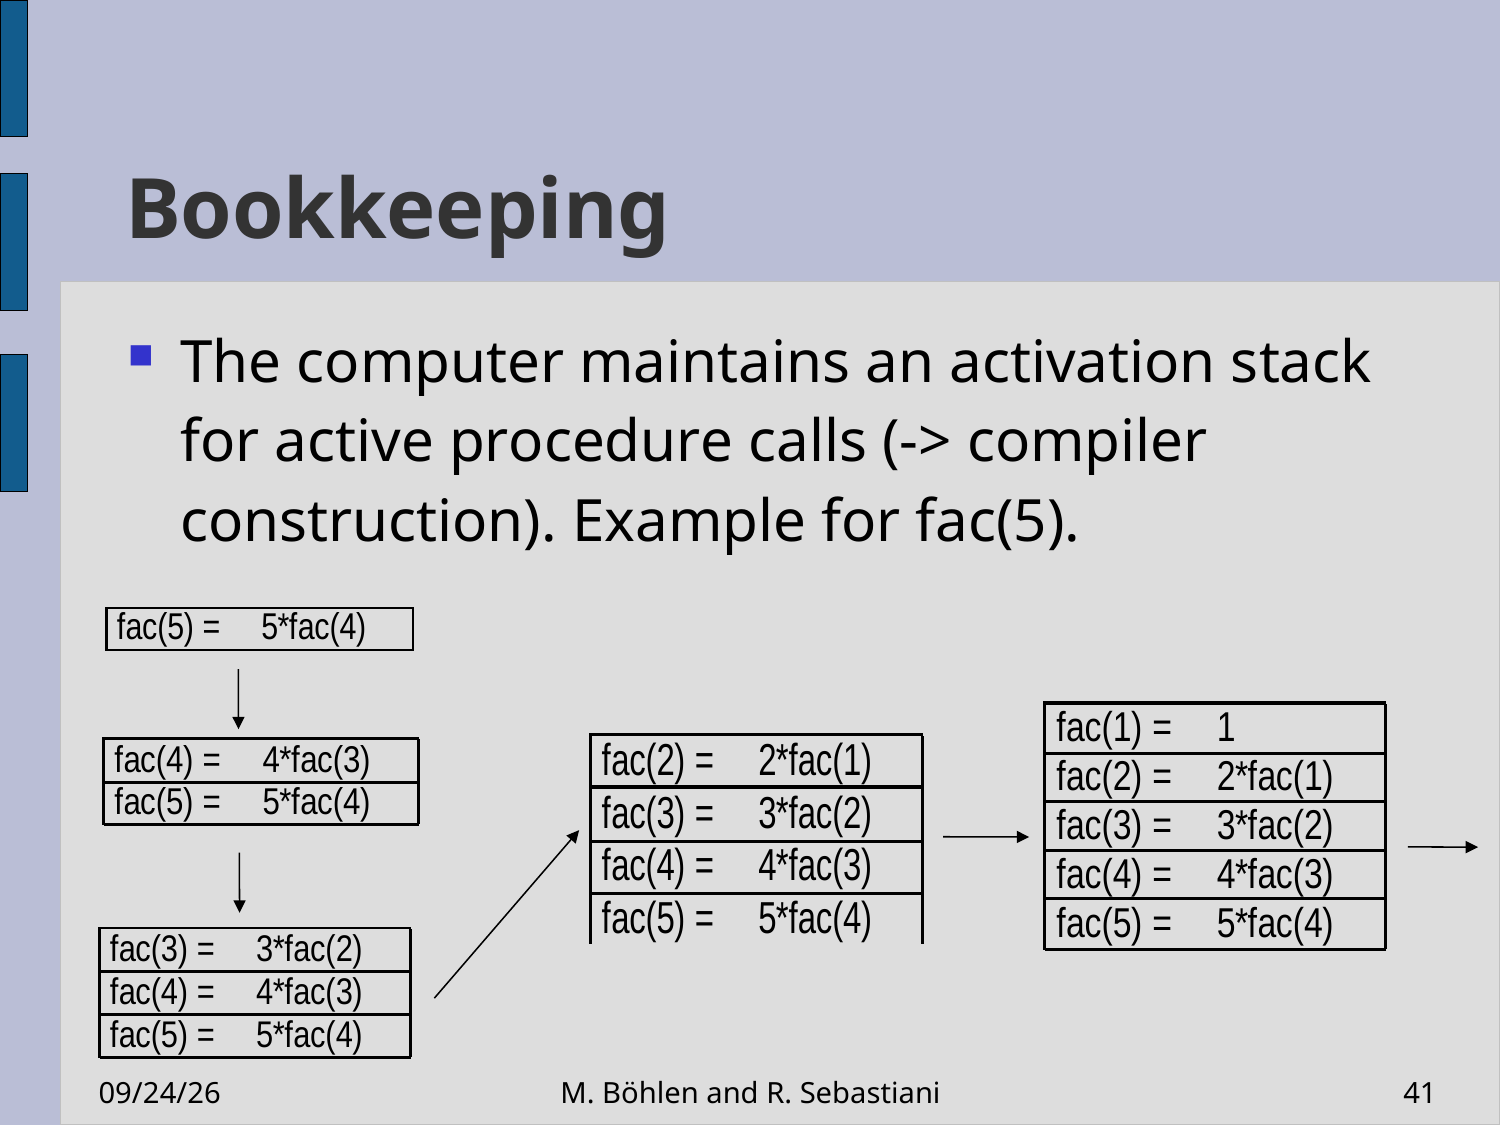

# Bookkeeping
The computer maintains an activation stack for active procedure calls (-> compiler construction). Example for fac(5).
M. Böhlen and R. Sebastiani
41